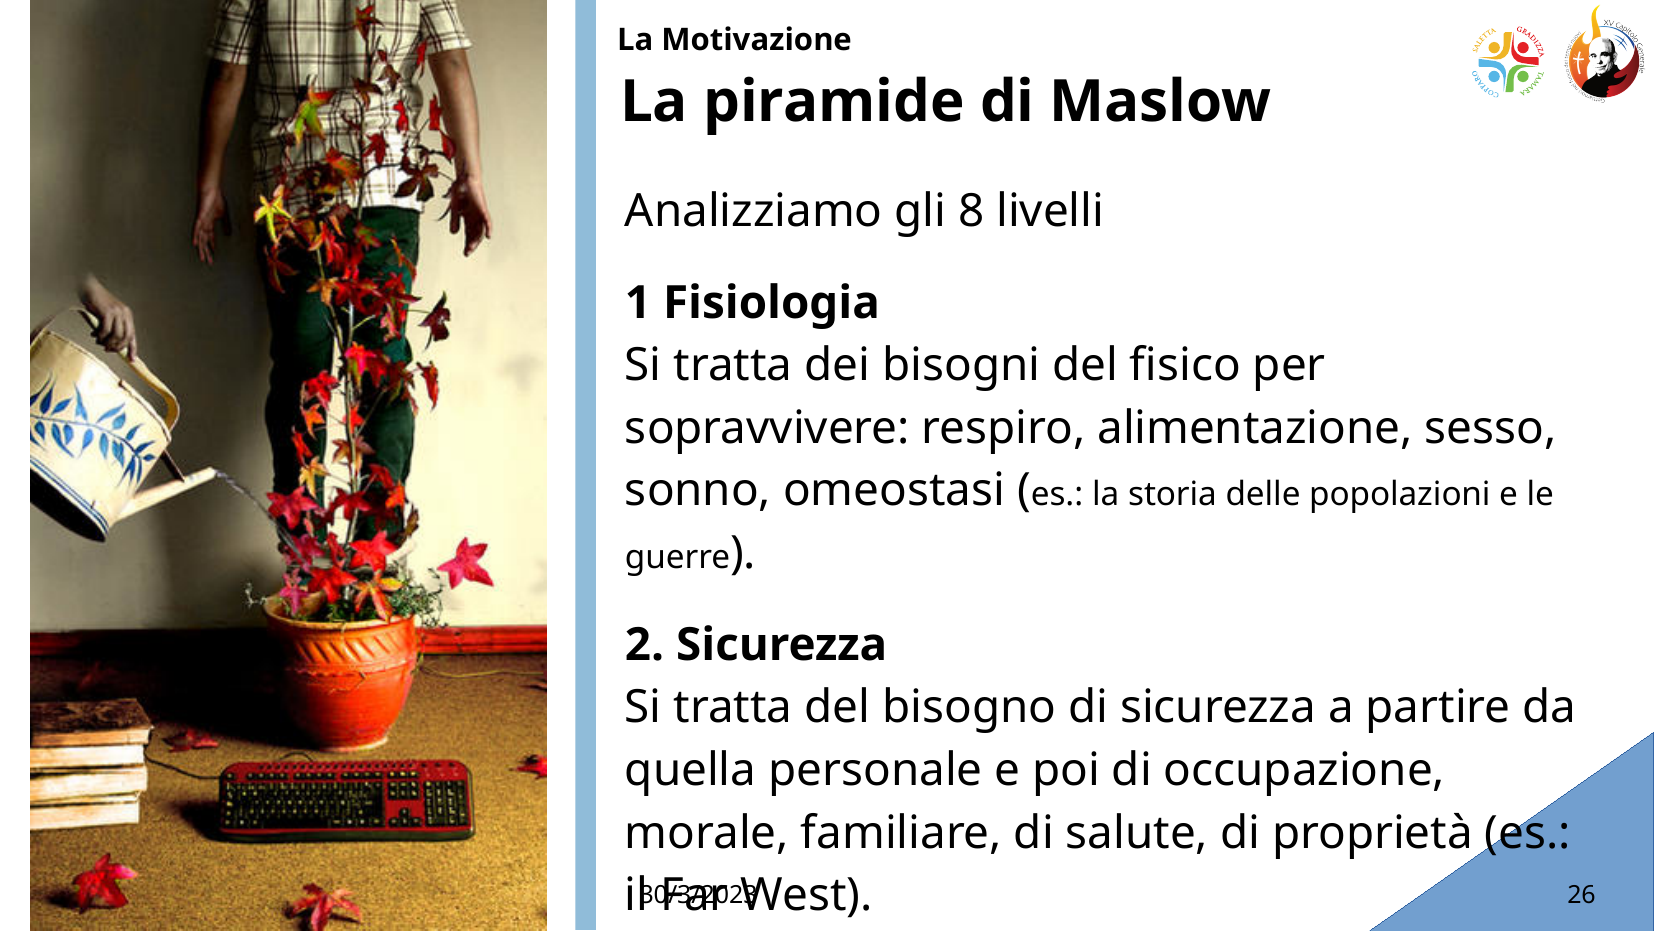

La Motivazione
La piramide di Maslow
# Analizziamo gli 8 livelli
1 Fisiologia
Si tratta dei bisogni del fisico per sopravvivere: respiro, alimentazione, sesso, sonno, omeostasi (es.: la storia delle popolazioni e le guerre).
2. Sicurezza
Si tratta del bisogno di sicurezza a partire da quella personale e poi di occupazione, morale, familiare, di salute, di proprietà (es.: il Far West).